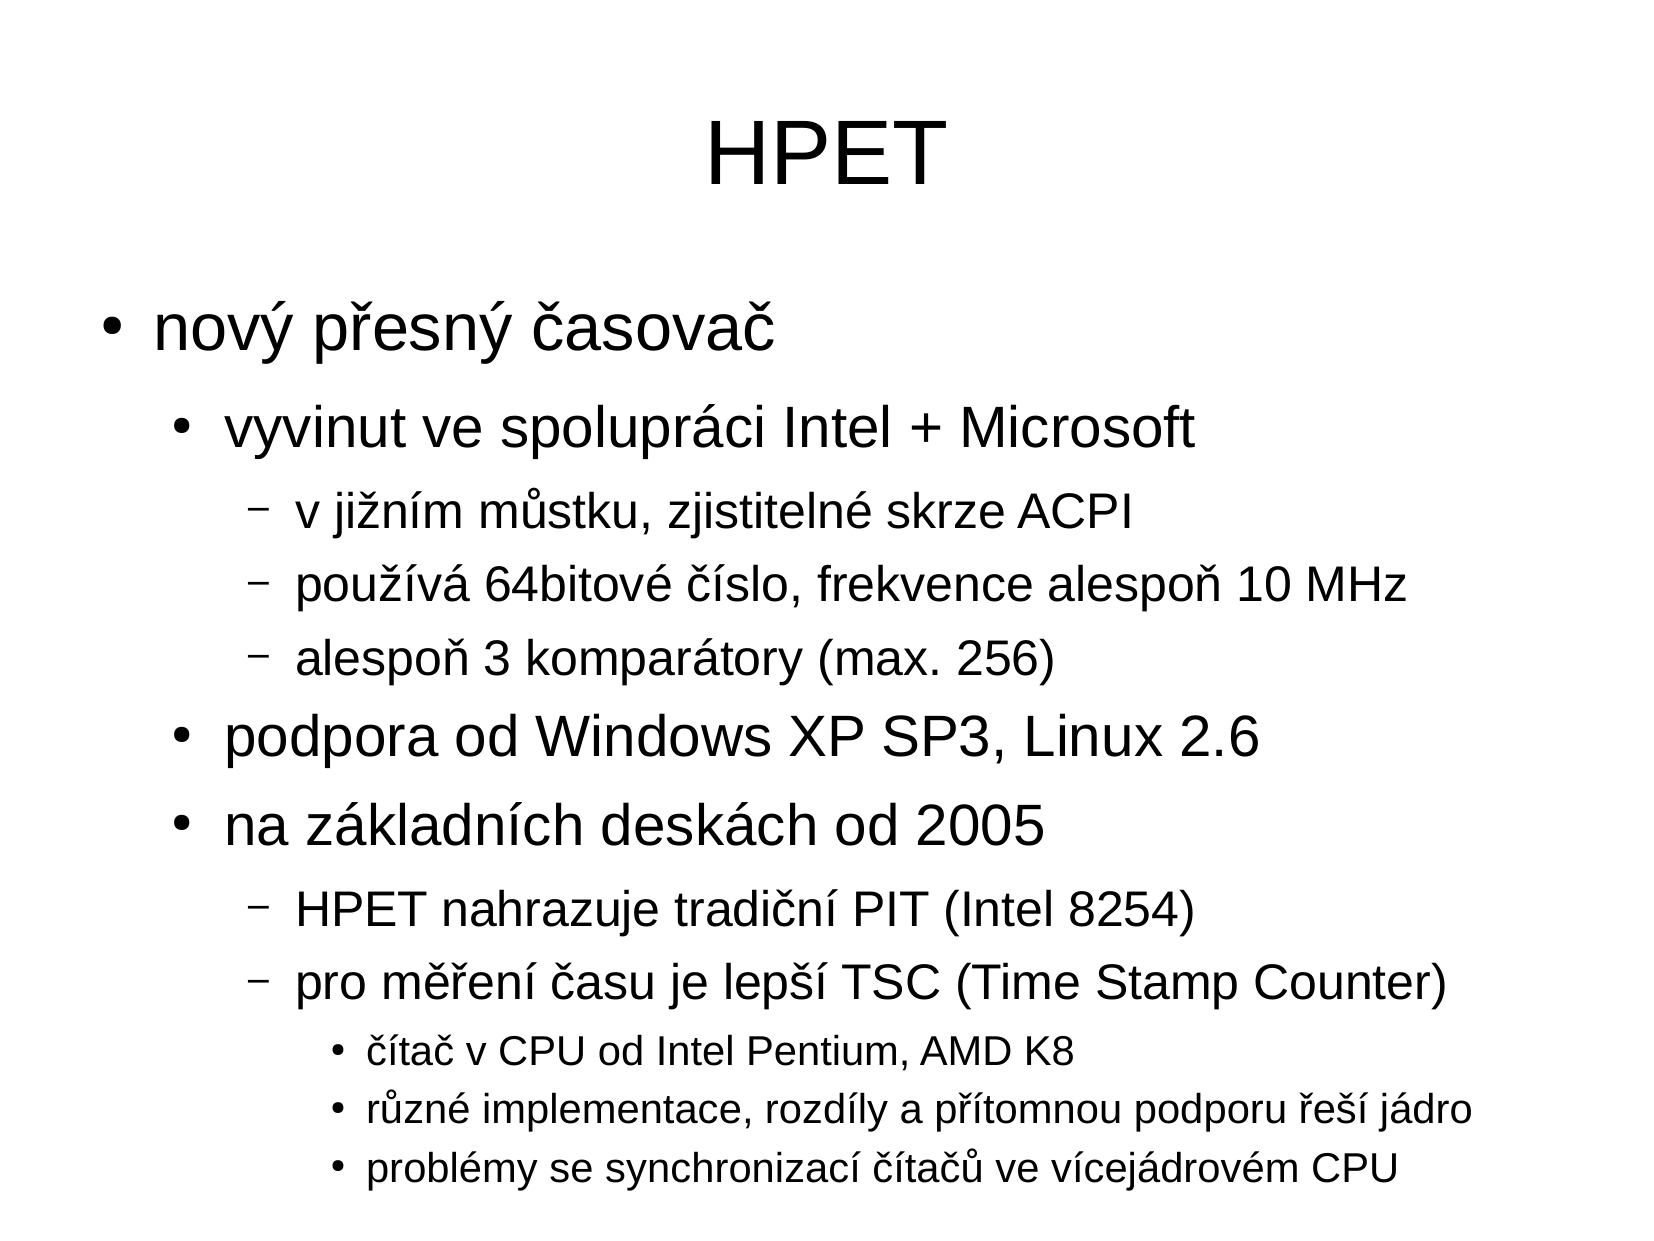

# HPET
nový přesný časovač
vyvinut ve spolupráci Intel + Microsoft
v jižním můstku, zjistitelné skrze ACPI
používá 64bitové číslo, frekvence alespoň 10 MHz
alespoň 3 komparátory (max. 256)
podpora od Windows XP SP3, Linux 2.6
na základních deskách od 2005
HPET nahrazuje tradiční PIT (Intel 8254)
pro měření času je lepší TSC (Time Stamp Counter)
čítač v CPU od Intel Pentium, AMD K8
různé implementace, rozdíly a přítomnou podporu řeší jádro
problémy se synchronizací čítačů ve vícejádrovém CPU